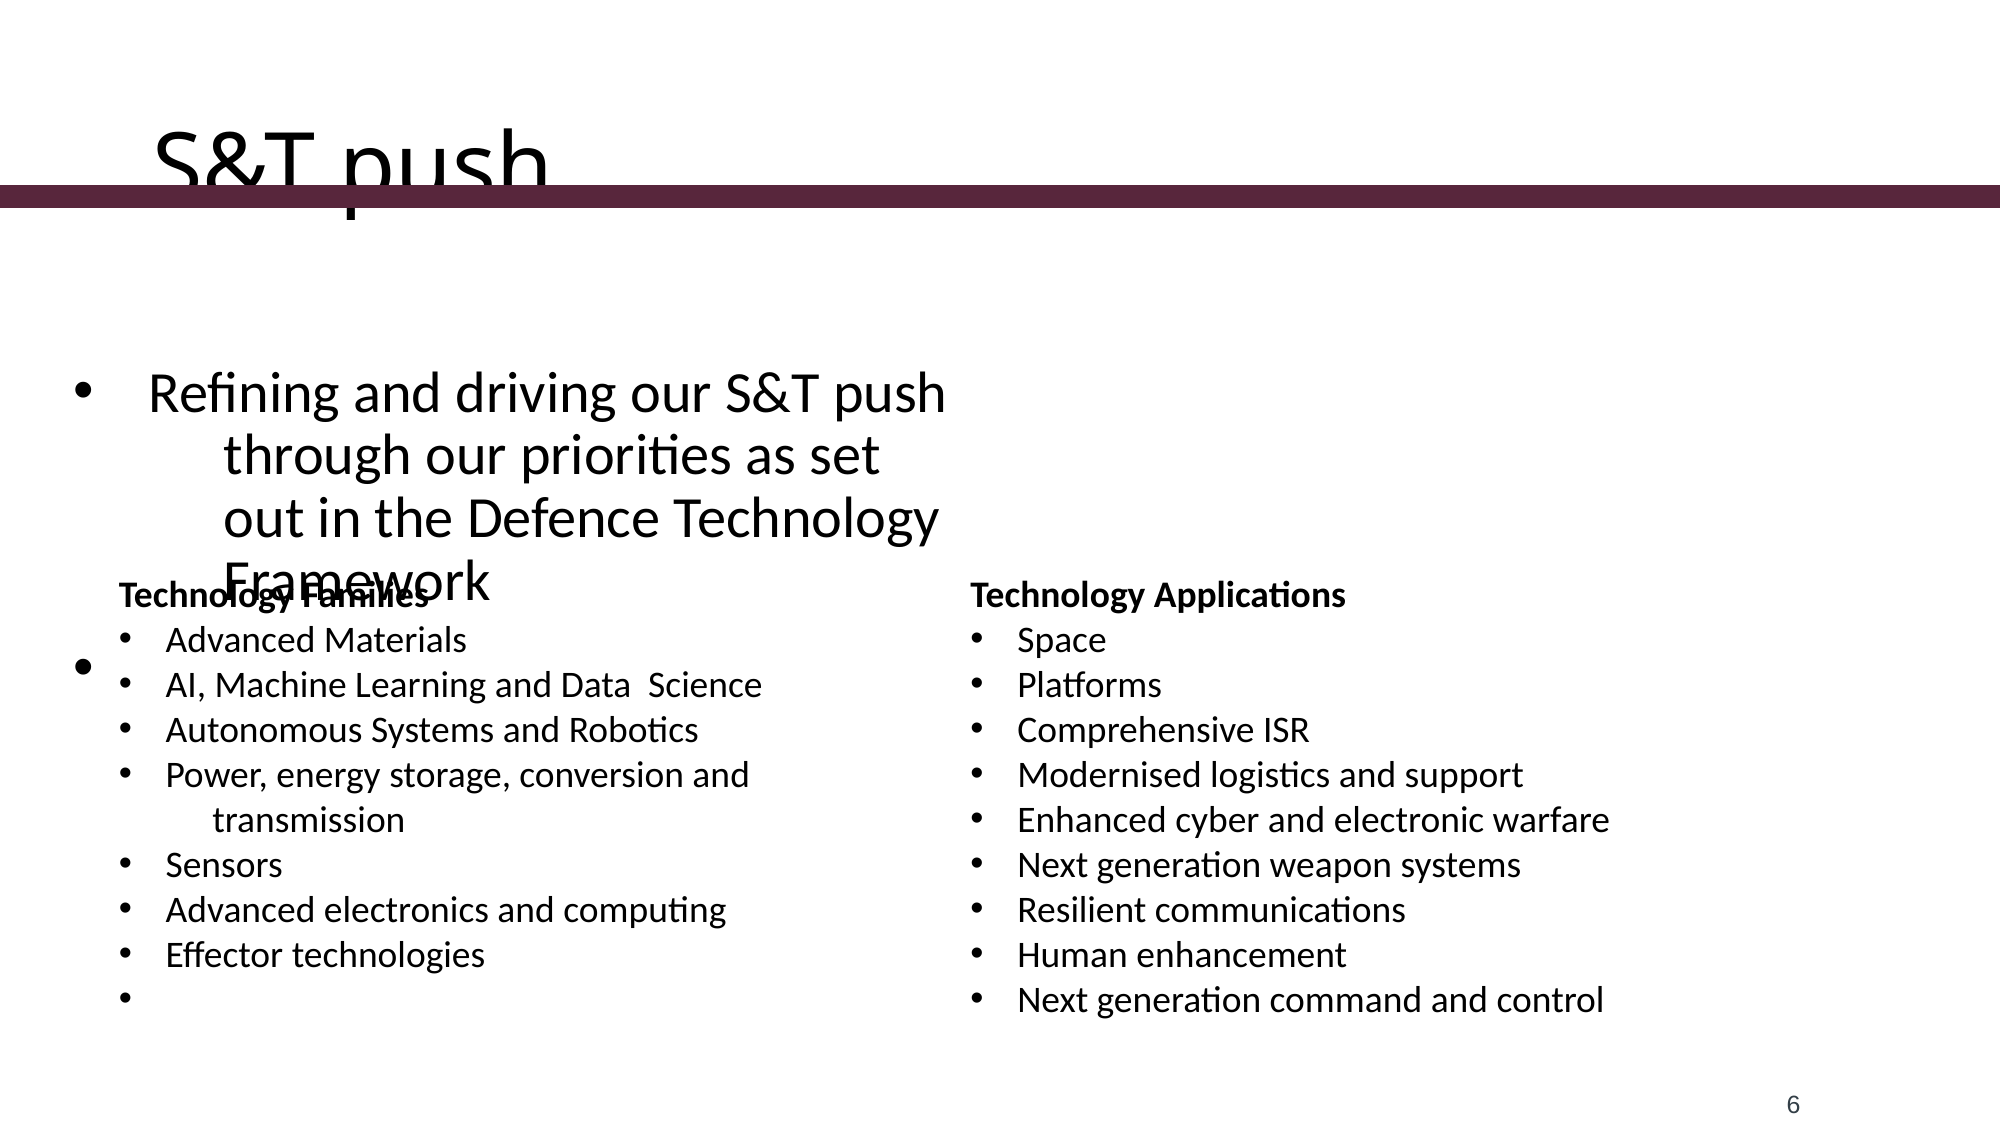

# S&T push
Refining and driving our S&T push through our priorities as set out in the Defence Technology Framework
Technology Families
Advanced Materials
AI, Machine Learning and Data Science
Autonomous Systems and Robotics
Power, energy storage, conversion and transmission
Sensors
Advanced electronics and computing
Effector technologies
Technology Applications
Space
Platforms
Comprehensive ISR
Modernised logistics and support
Enhanced cyber and electronic warfare
Next generation weapon systems
Resilient communications
Human enhancement
Next generation command and control